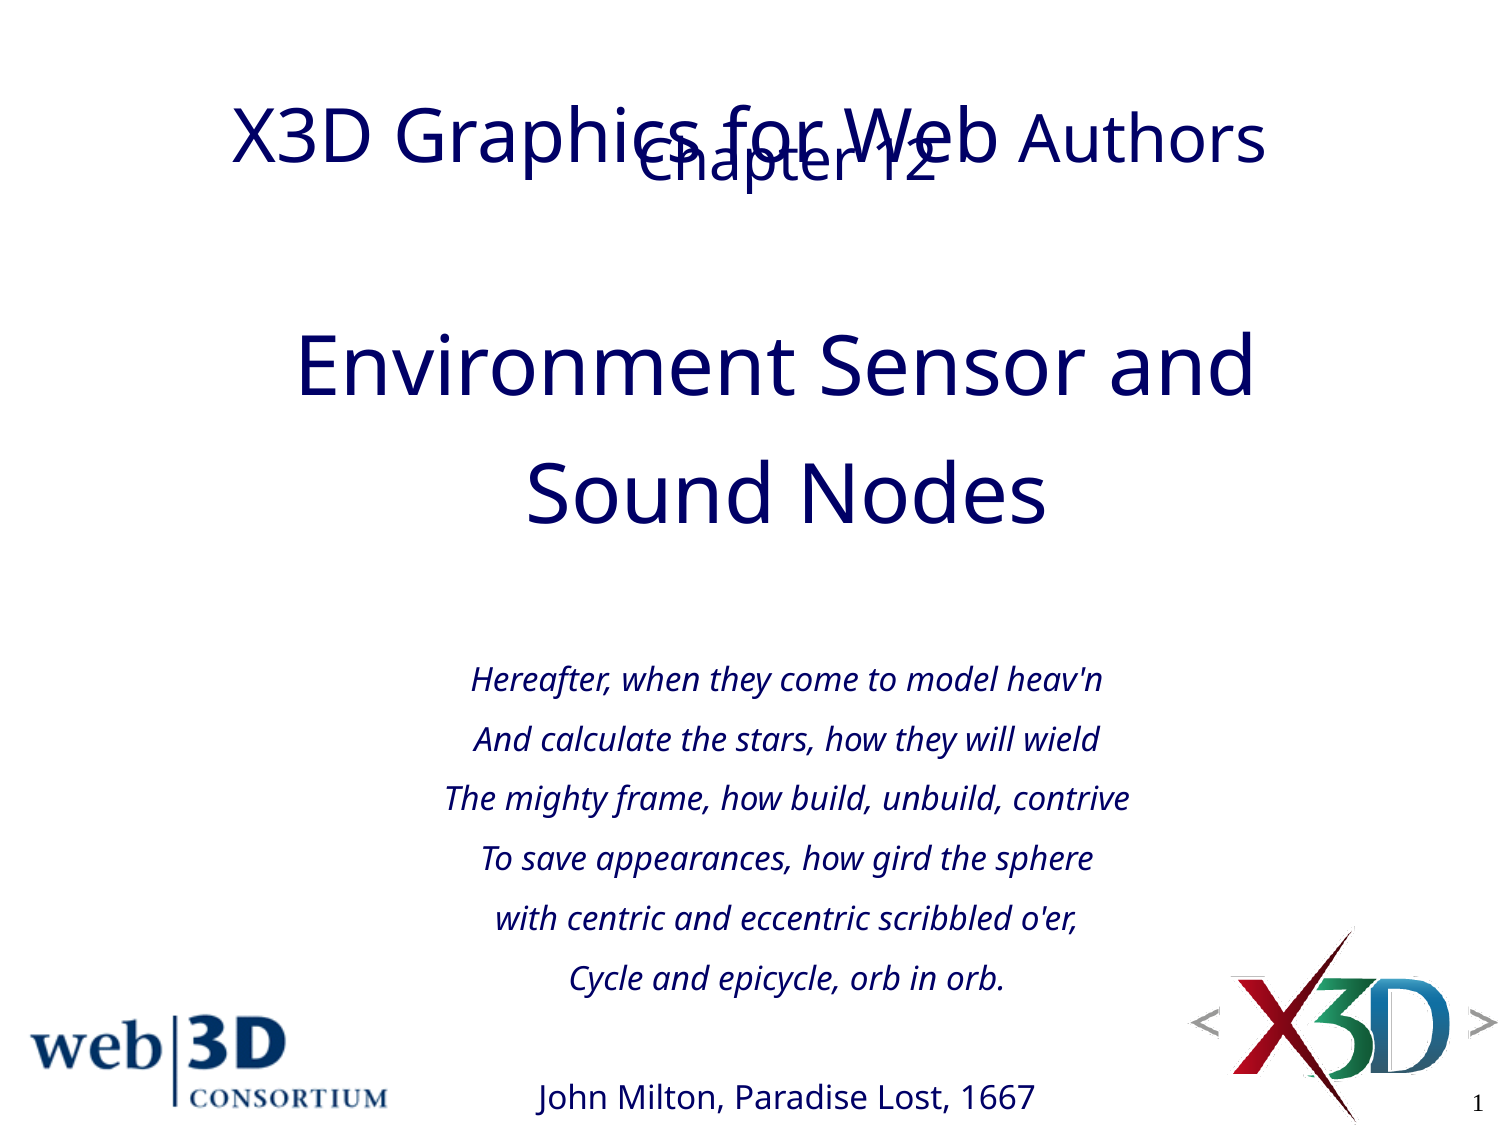

# X3D Graphics for Web Authors
Chapter 12
Environment Sensor and
Sound Nodes
Hereafter, when they come to model heav'n
And calculate the stars, how they will wield
The mighty frame, how build, unbuild, contrive
To save appearances, how gird the sphere
with centric and eccentric scribbled o'er,
Cycle and epicycle, orb in orb.
John Milton, Paradise Lost, 1667